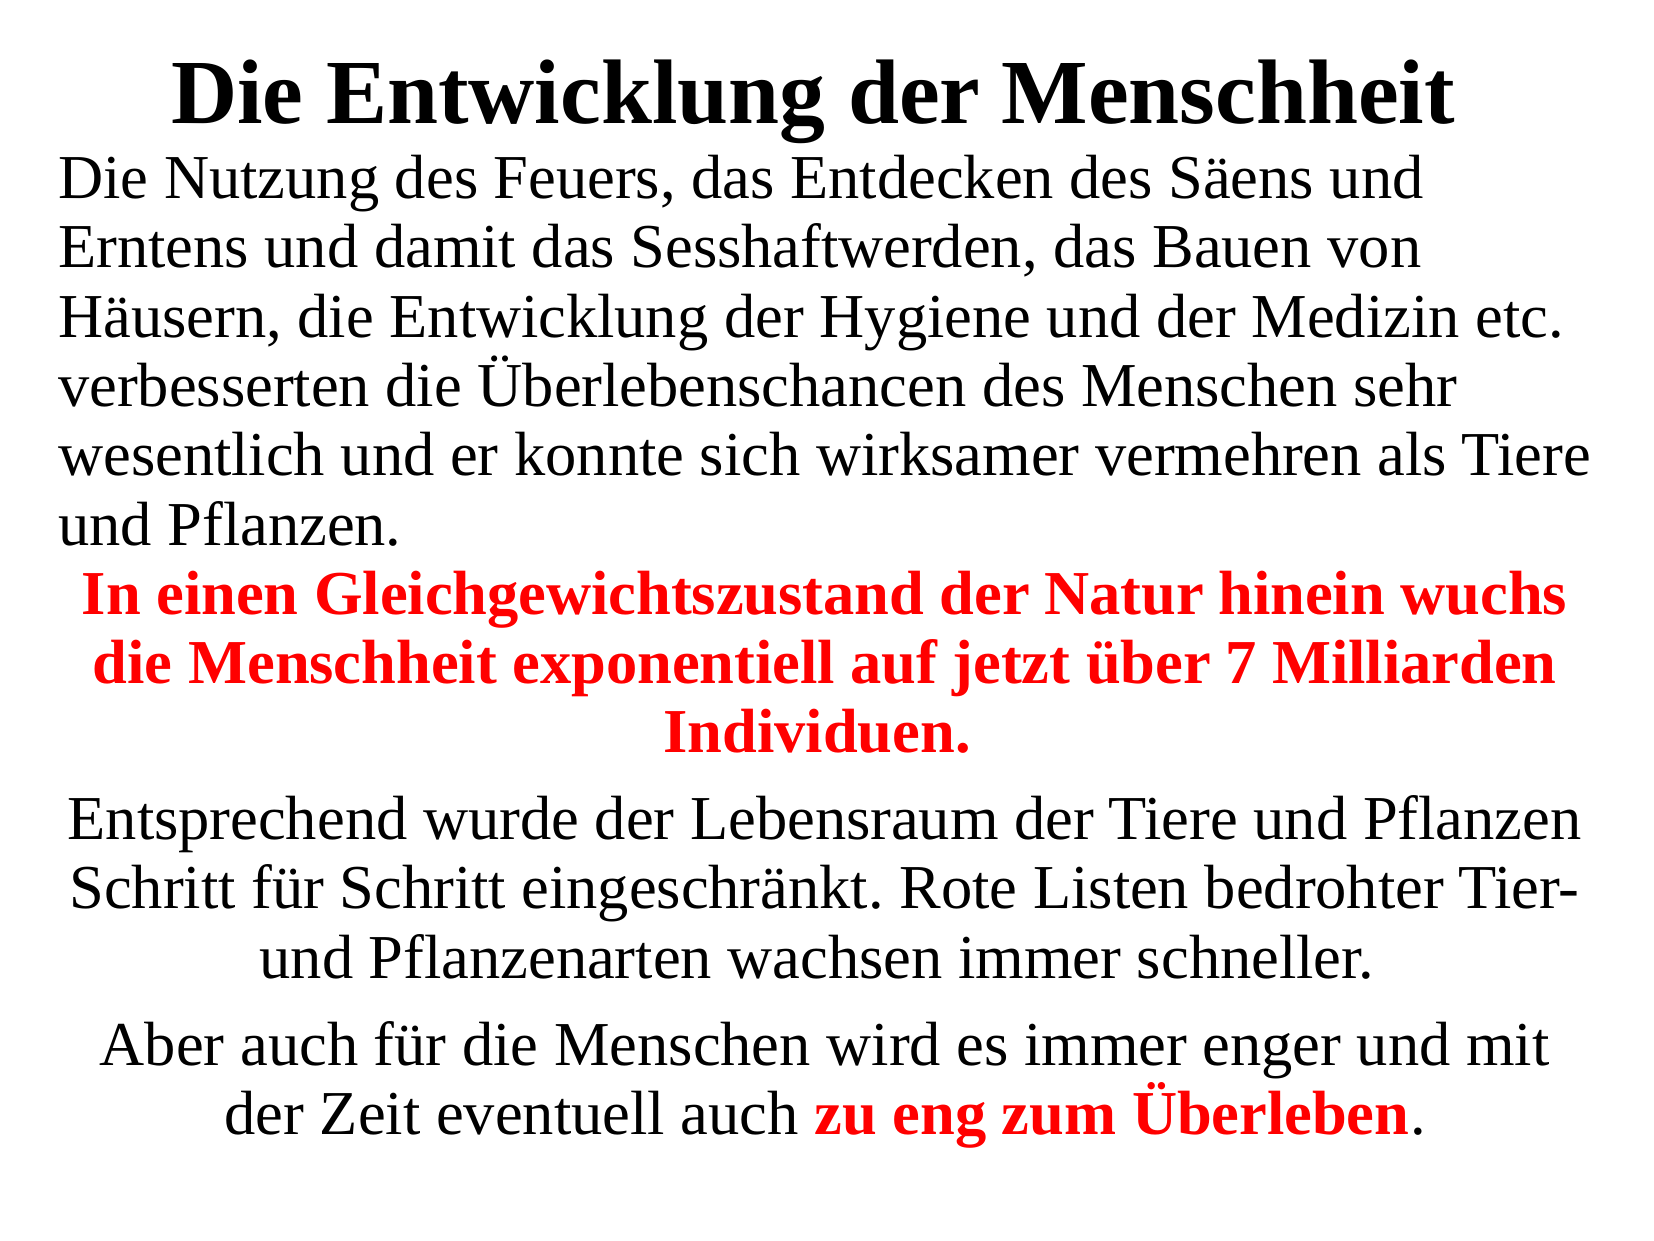

Die Entwicklung der Menschheit
Die Nutzung des Feuers, das Entdecken des Säens und Erntens und damit das Sesshaftwerden, das Bauen von Häusern, die Entwicklung der Hygiene und der Medizin etc. verbesserten die Überlebenschancen des Menschen sehr wesentlich und er konnte sich wirksamer vermehren als Tiere und Pflanzen.
In einen Gleichgewichtszustand der Natur hinein wuchs die Menschheit exponentiell auf jetzt über 7 Milliarden Individuen.
Entsprechend wurde der Lebensraum der Tiere und Pflanzen Schritt für Schritt eingeschränkt. Rote Listen bedrohter Tier- und Pflanzenarten wachsen immer schneller.
Aber auch für die Menschen wird es immer enger und mit der Zeit eventuell auch zu eng zum Überleben.